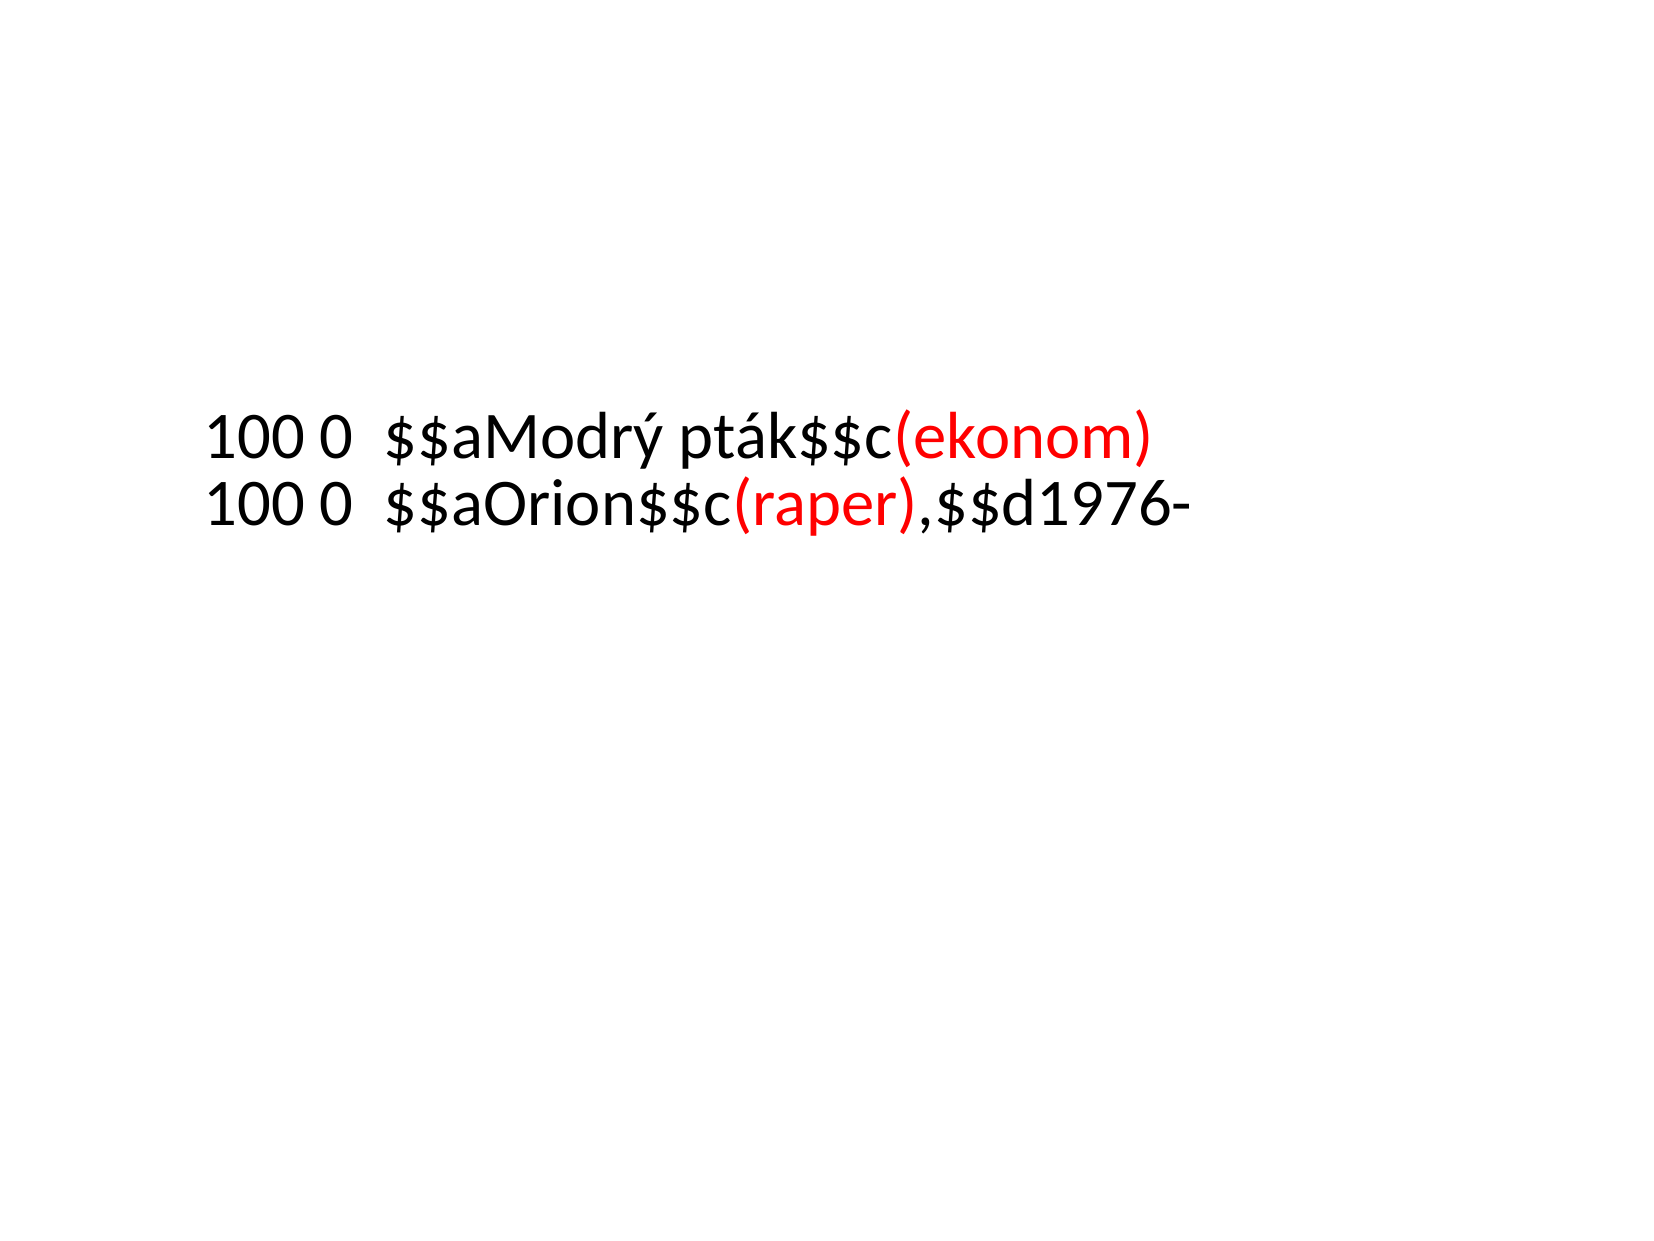

100 0 $$aModrý pták$$c(ekonom)
100 0 $$aOrion$$c(raper),$$d1976-